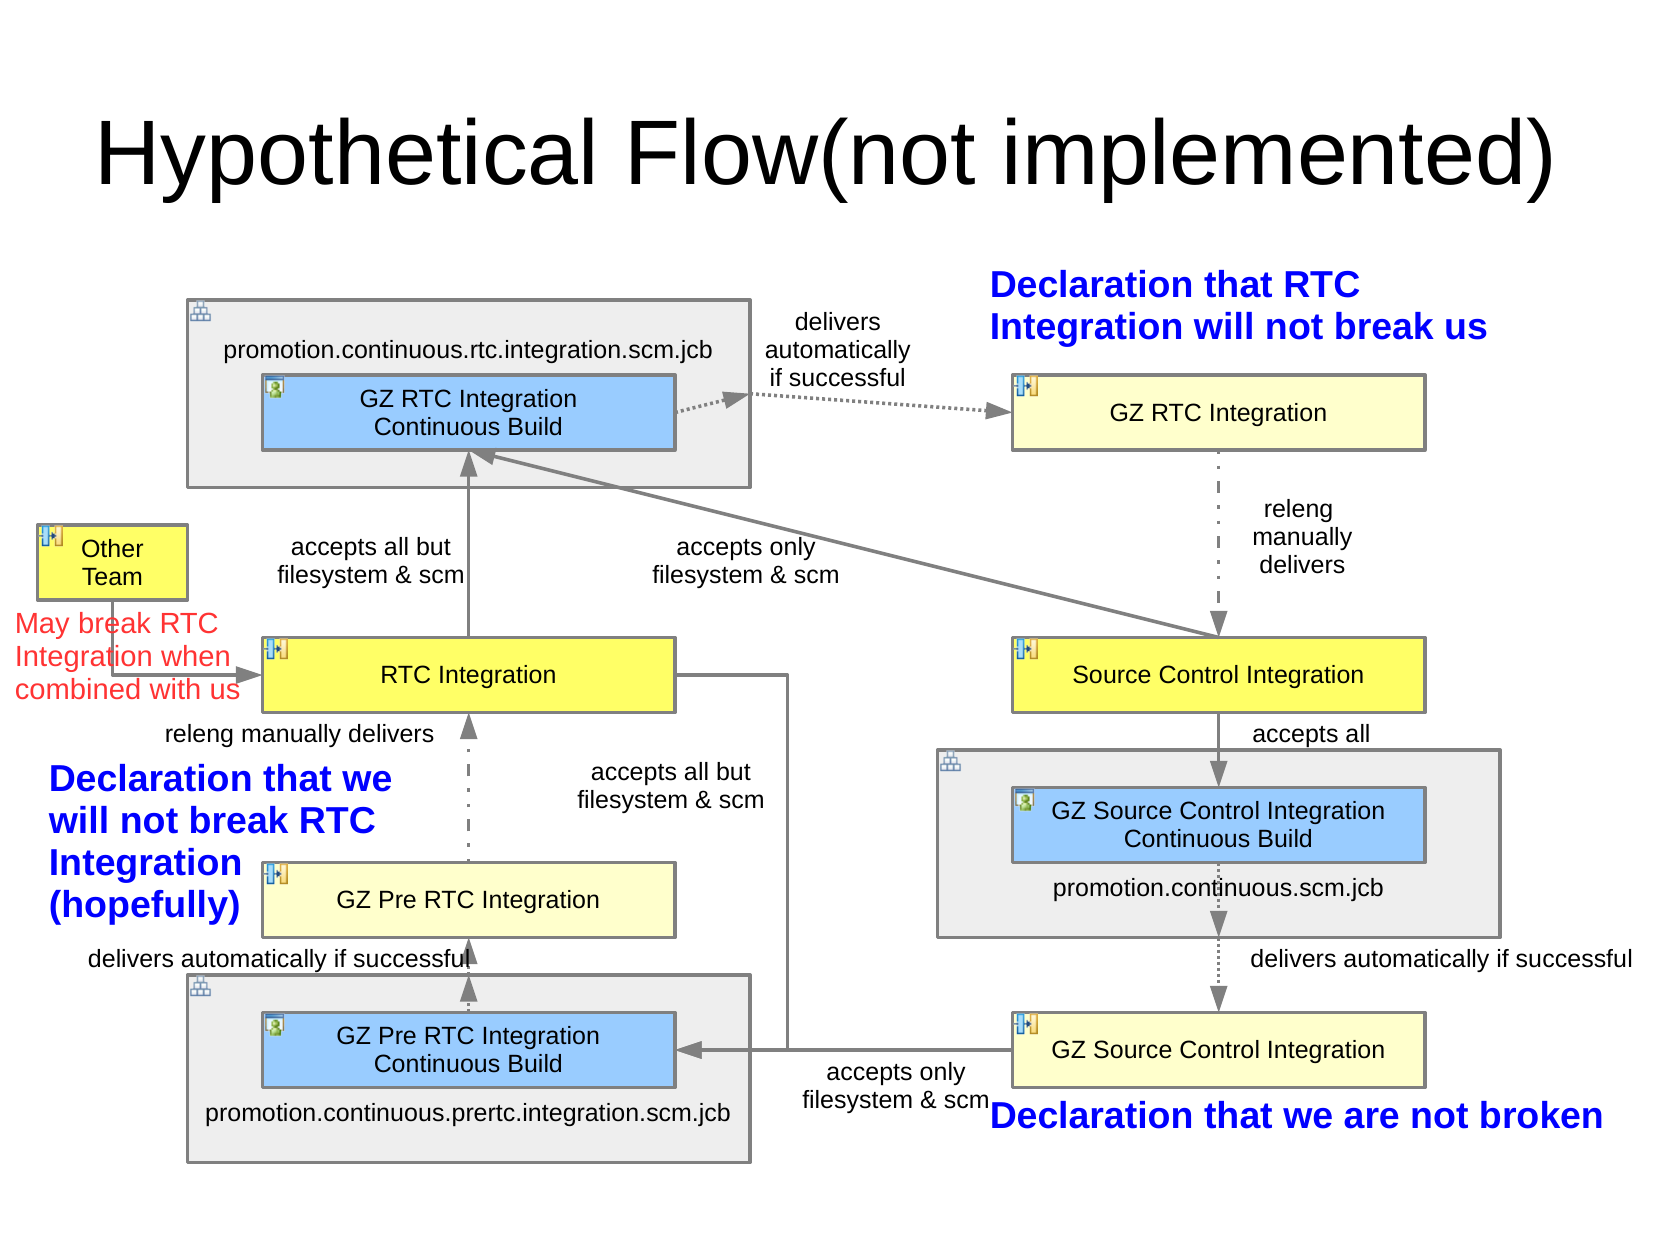

# Hypothetical Flow(not implemented)
Declaration that RTC Integration will not break us
promotion.continuous.rtc.integration.scm.jcb
delivers automatically if successful
GZ RTC Integration
Continuous Build
GZ RTC Integration
releng manually delivers
Other Team
accepts all but
filesystem & scm
accepts only
filesystem & scm
May break RTC Integration when combined with us
RTC Integration
Source Control Integration
releng manually delivers
accepts all
Declaration that we will not break RTC Integration (hopefully)
accepts all but
filesystem & scm
promotion.continuous.scm.jcb
GZ Source Control Integration
Continuous Build
GZ Pre RTC Integration
delivers automatically if successful
delivers automatically if successful
promotion.continuous.prertc.integration.scm.jcb
GZ Pre RTC Integration
Continuous Build
GZ Source Control Integration
accepts only
filesystem & scm
Declaration that we are not broken